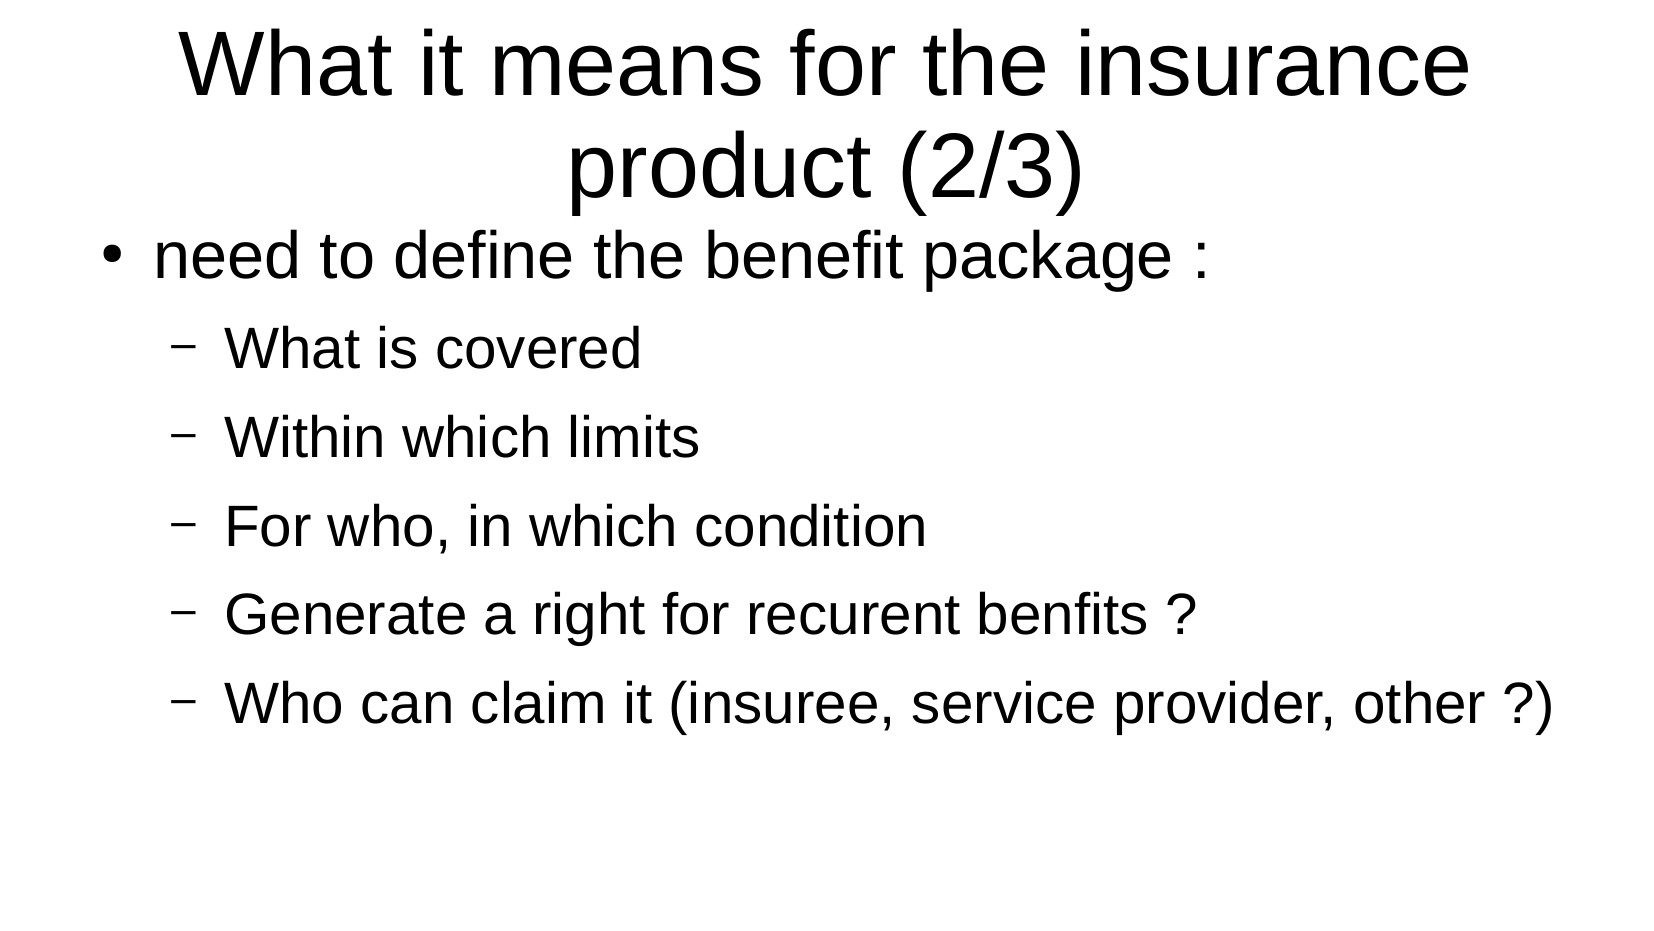

# What it means for the insurance product (2/3)
need to define the benefit package :
What is covered
Within which limits
For who, in which condition
Generate a right for recurent benfits ?
Who can claim it (insuree, service provider, other ?)